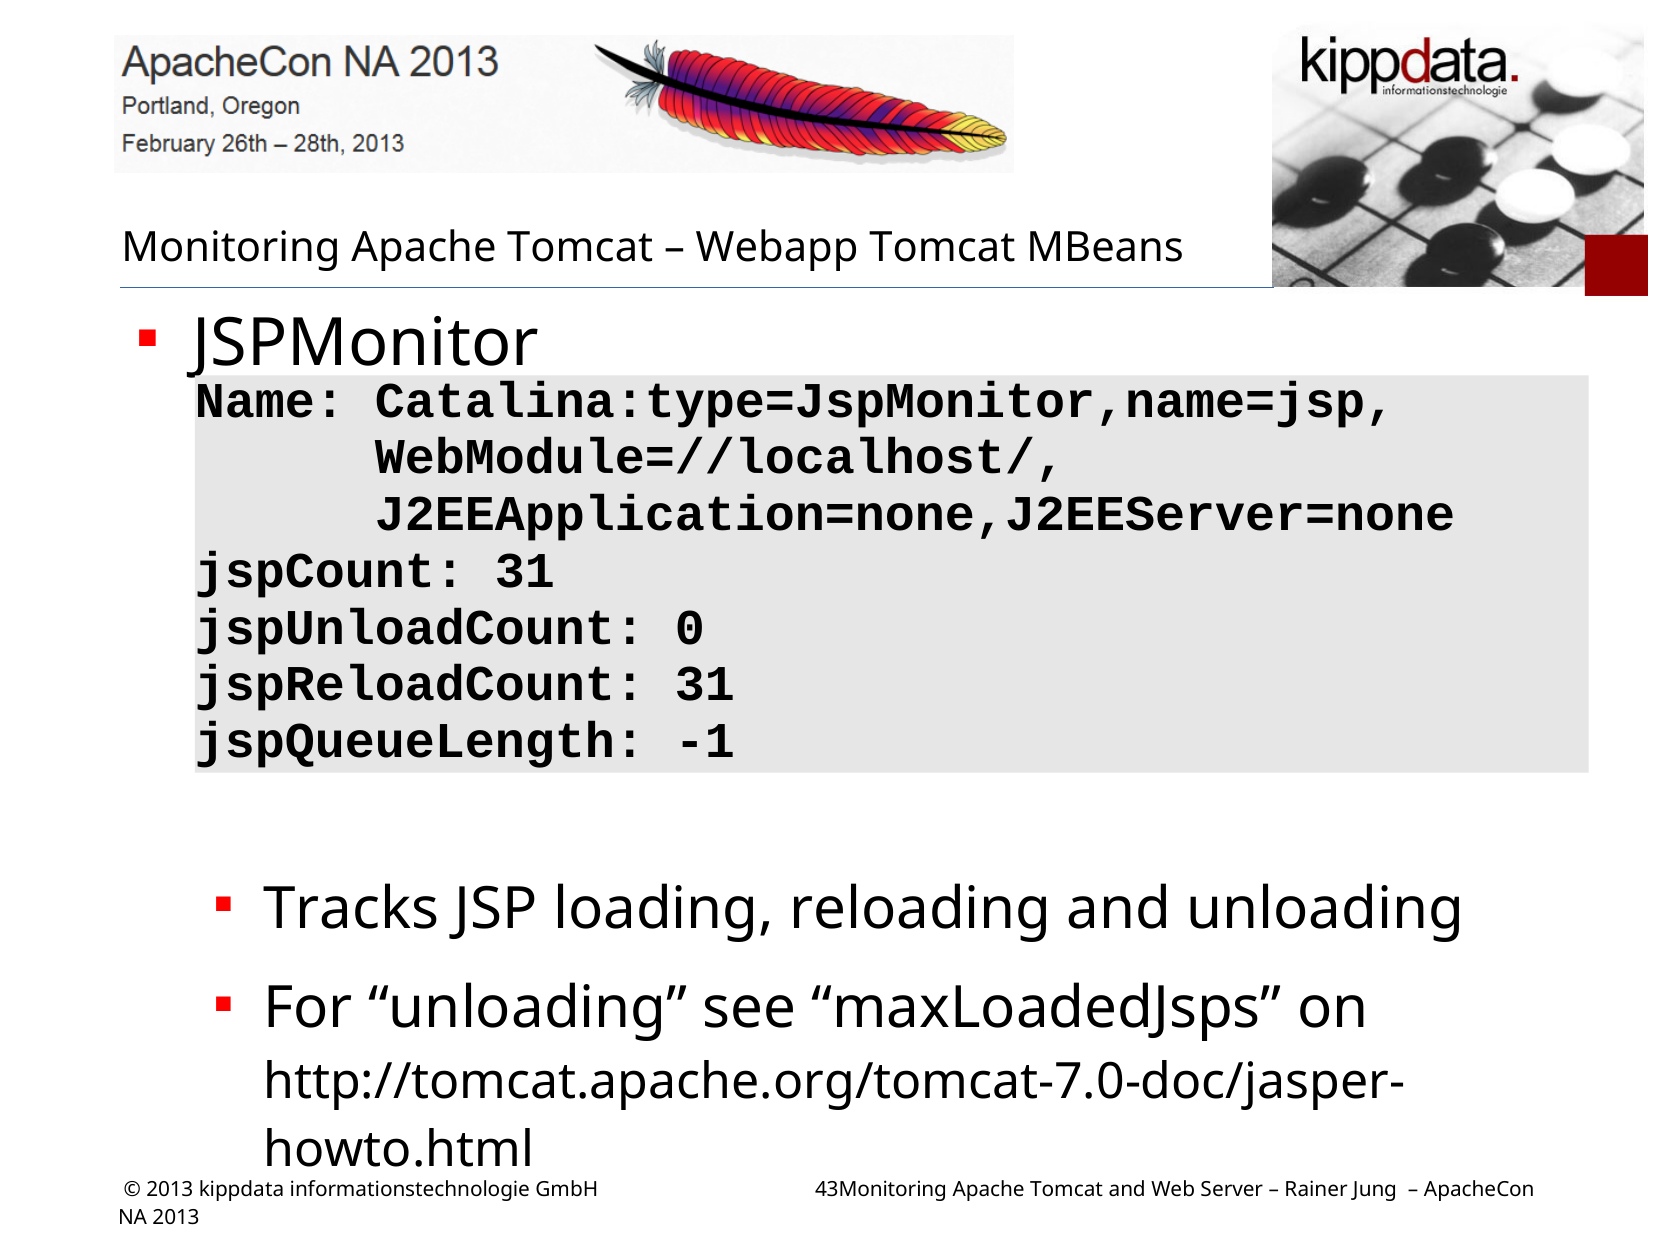

# Monitoring Apache Tomcat – Webapp Tomcat MBeans
JSPMonitor
Tracks JSP loading, reloading and unloading
For “unloading” see “maxLoadedJsps” on http://tomcat.apache.org/tomcat-7.0-doc/jasper-howto.html
Name: Catalina:type=JspMonitor,name=jsp,
 WebModule=//localhost/,
 J2EEApplication=none,J2EEServer=none
jspCount: 31
jspUnloadCount: 0
jspReloadCount: 31
jspQueueLength: -1